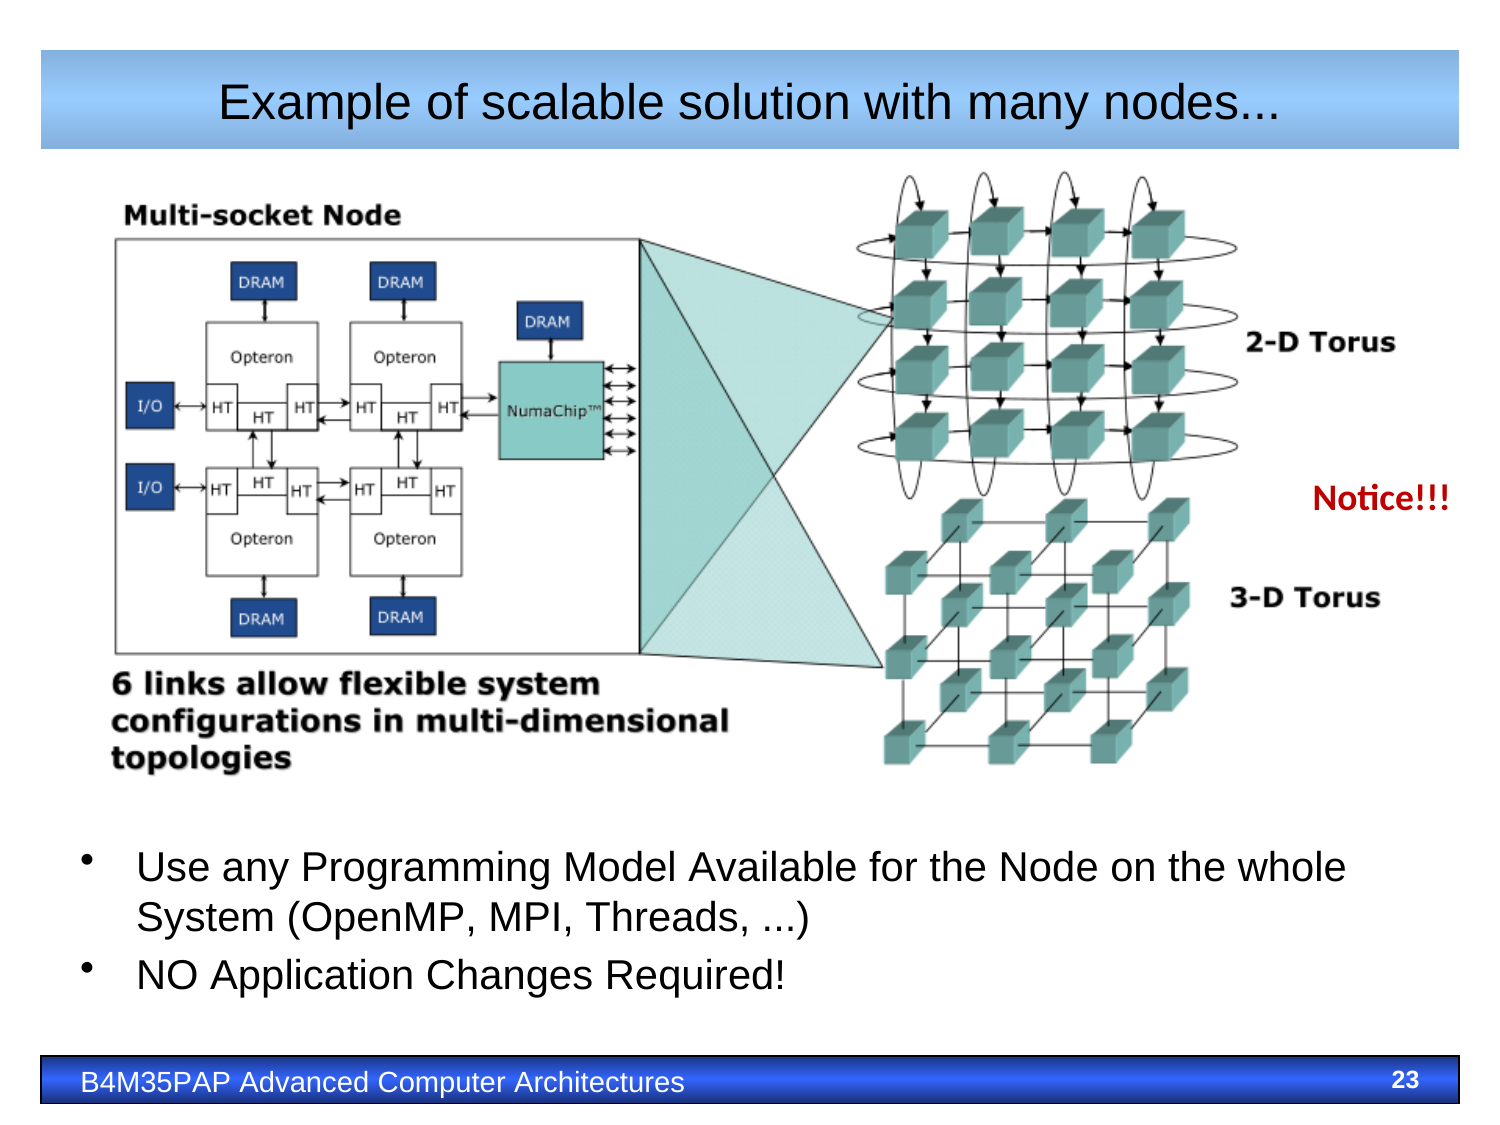

# Example of scalable solution with many nodes...
Notice!!!
Use any Programming Model Available for the Node on the whole System (OpenMP, MPI, Threads, ...)
NO Application Changes Required!